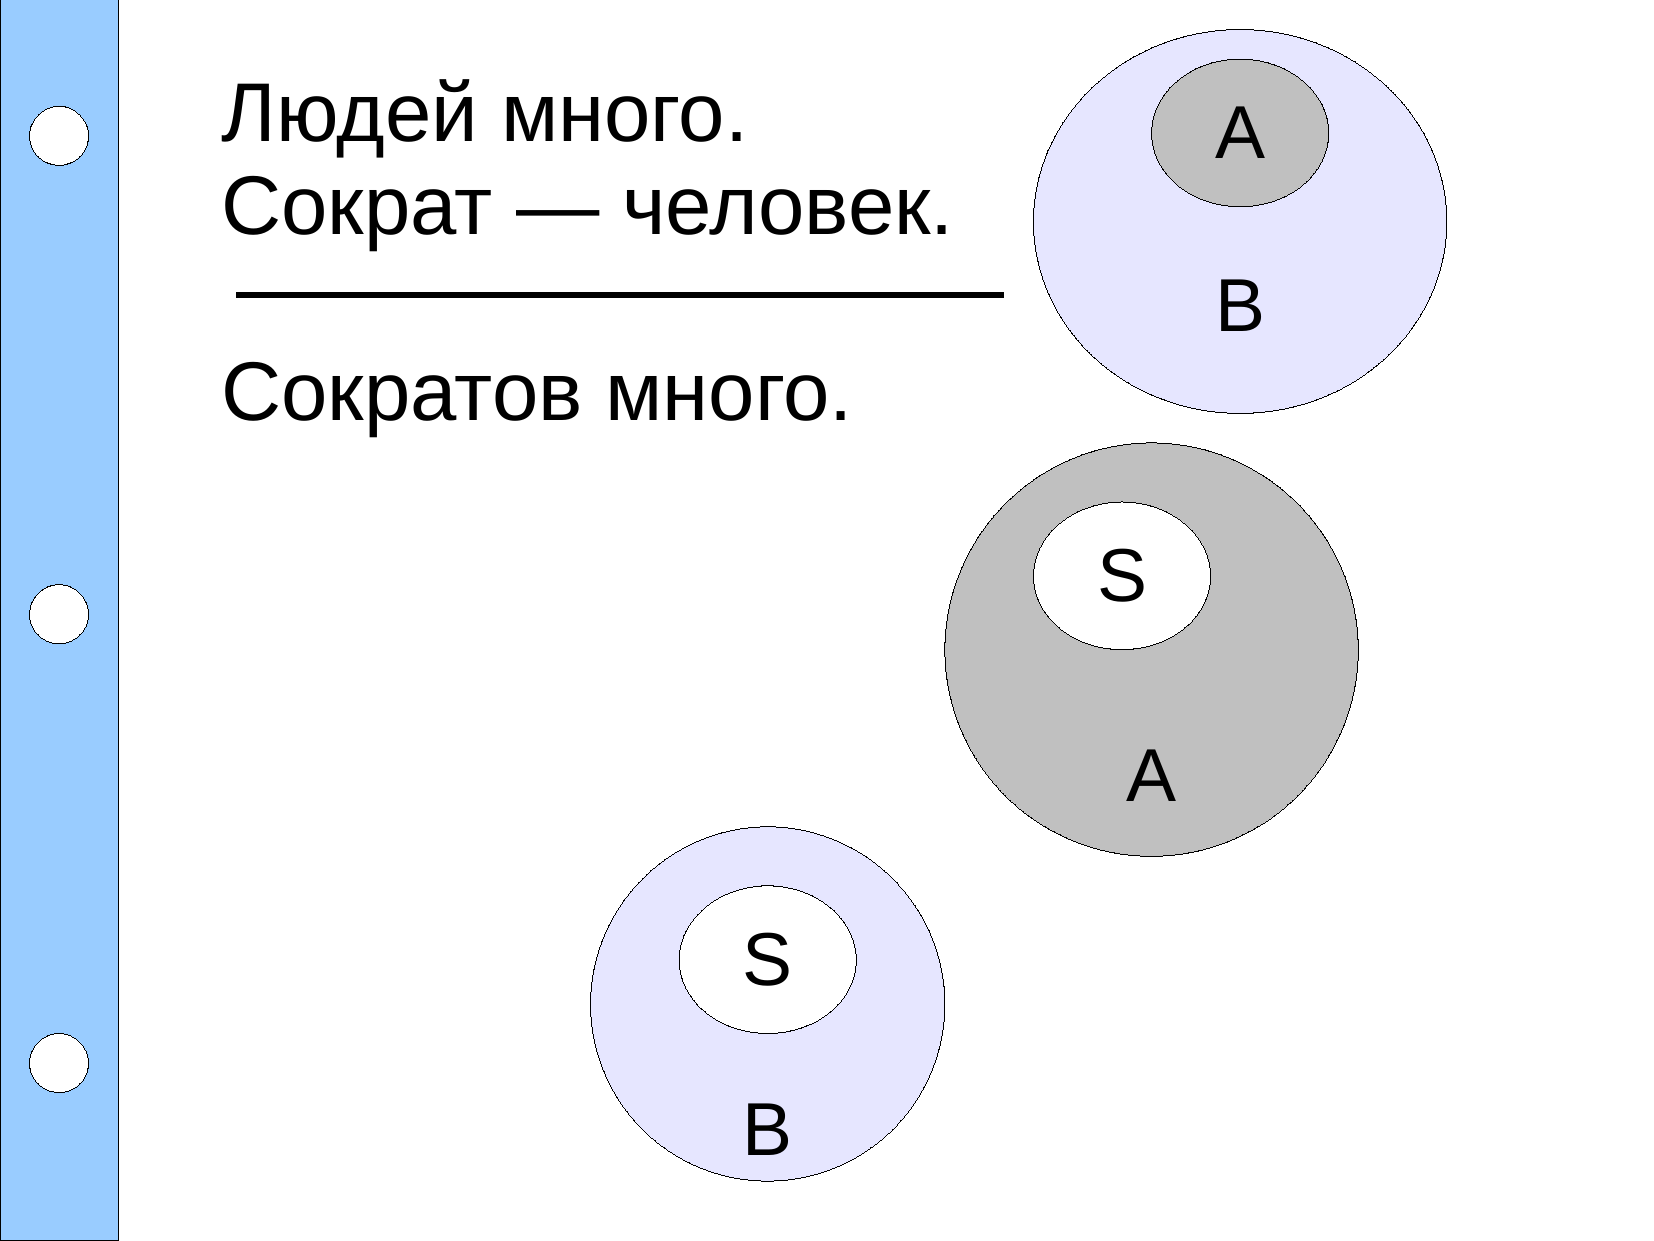

B
Людей много.
Сократ — человек.
Сократов много.
A
A
S
B
S